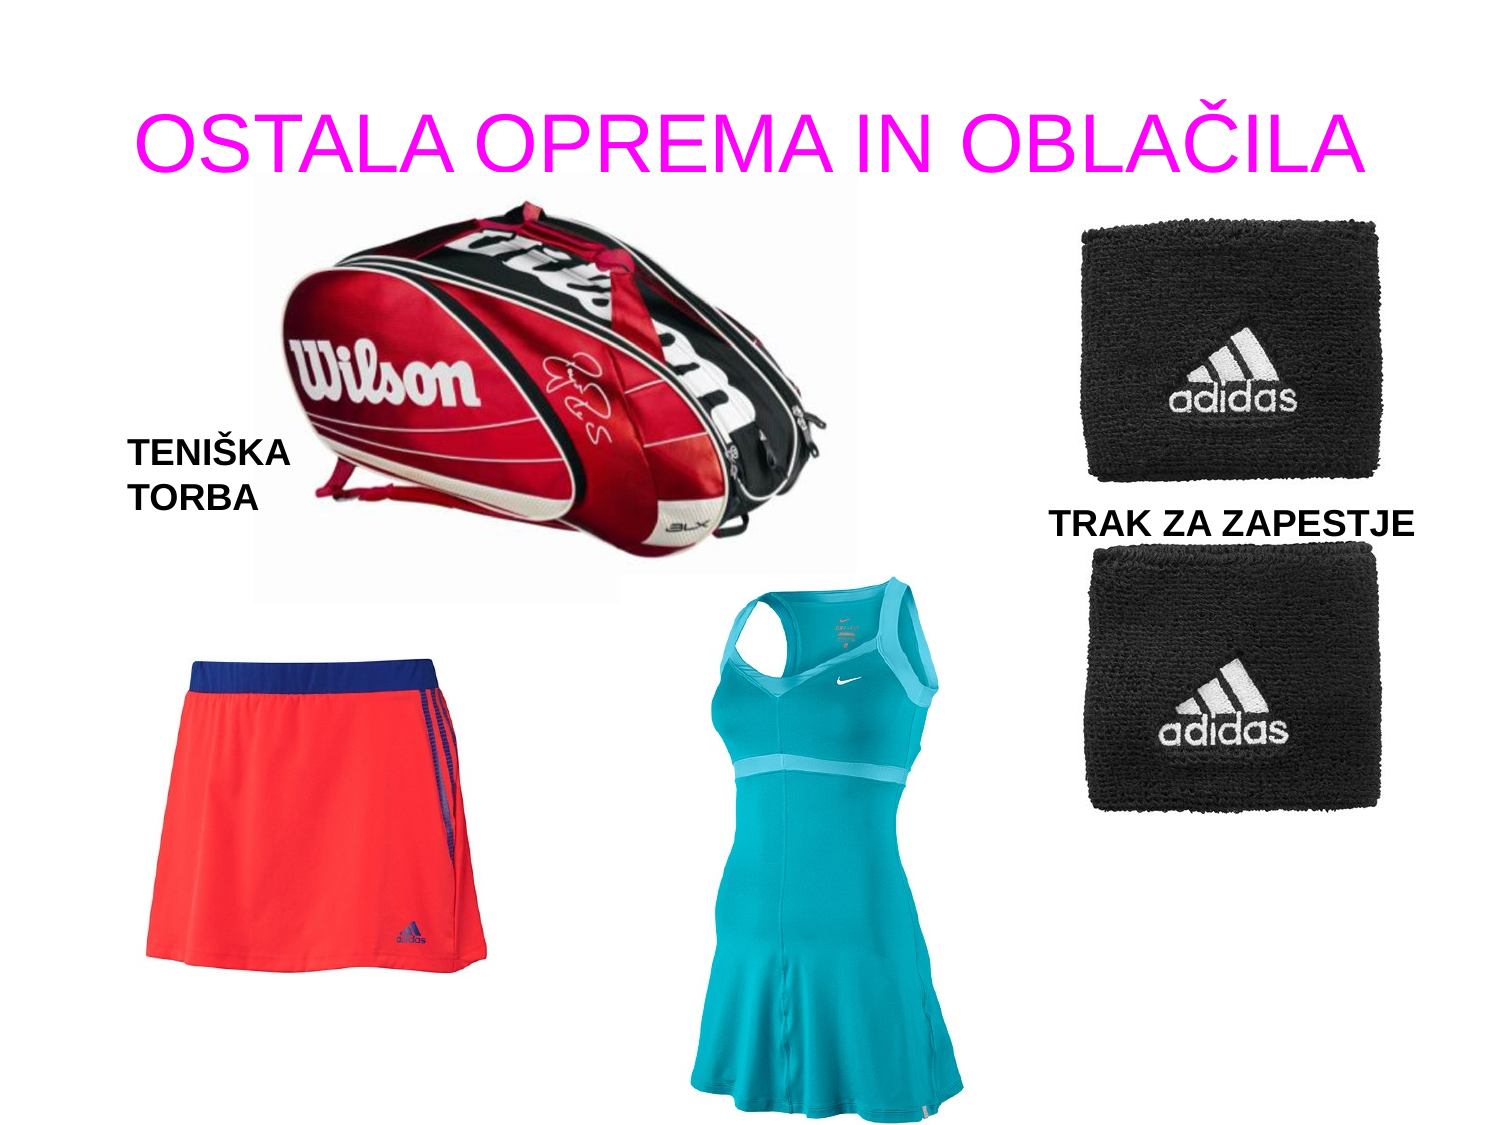

# OSTALA OPREMA IN OBLAČILA
TENIŠKA TORBA
TRAK ZA ZAPESTJE